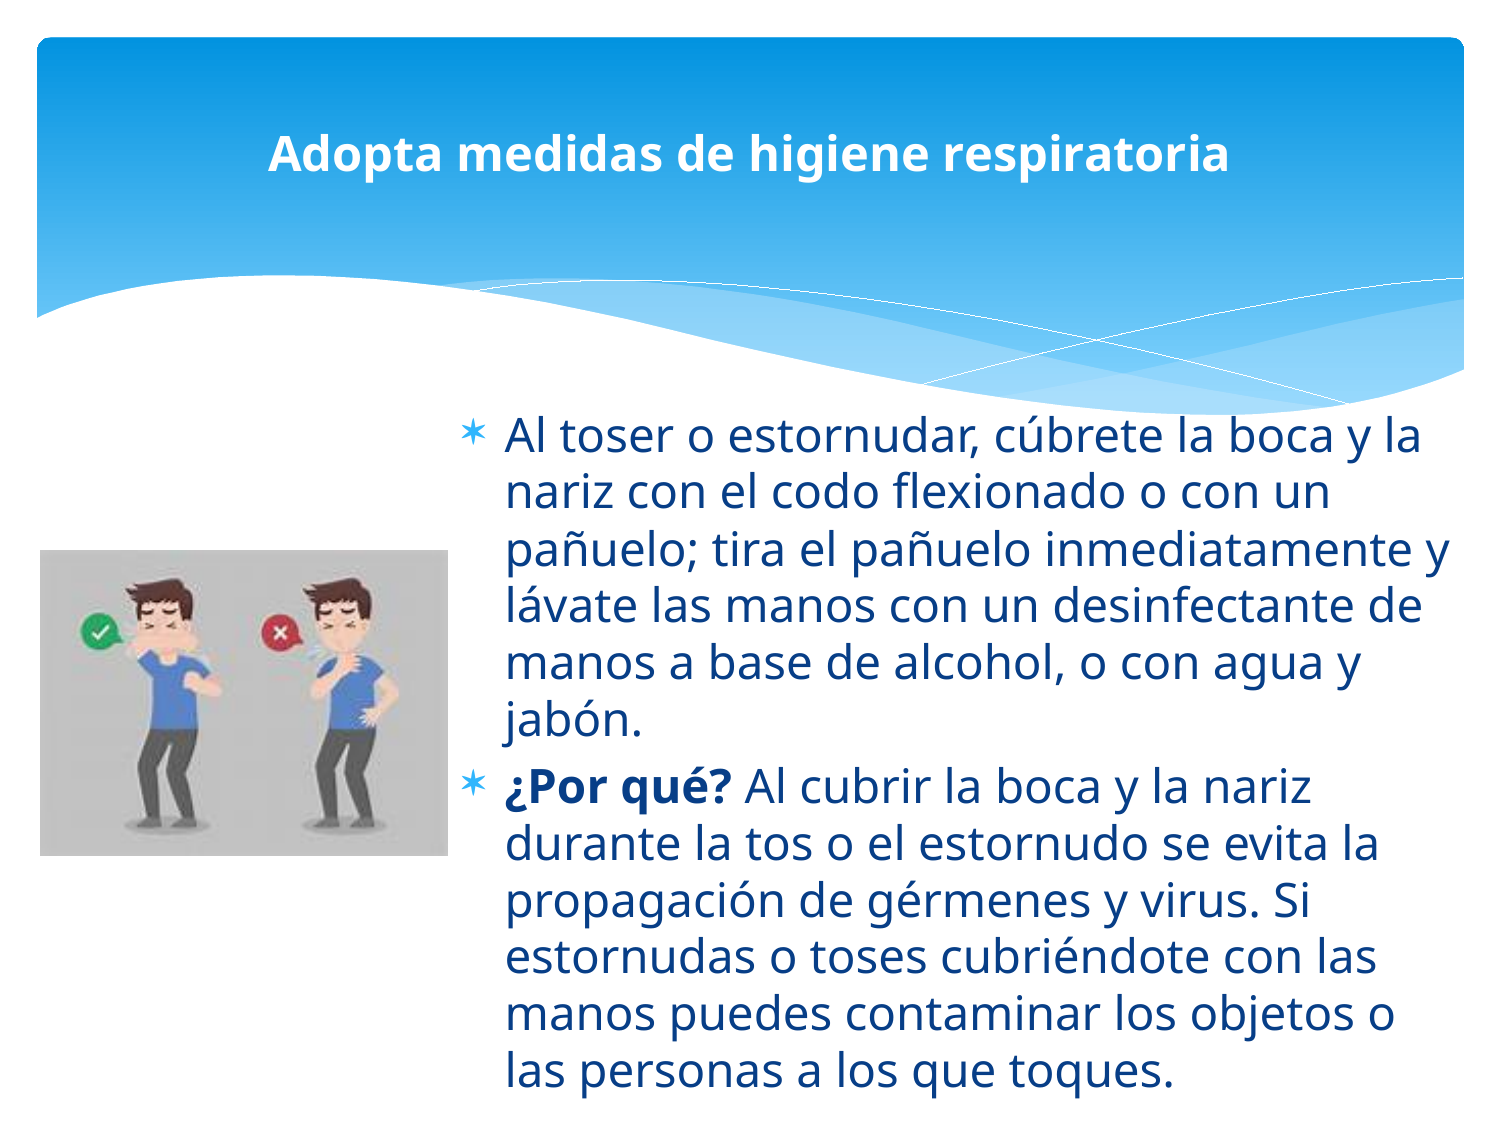

Adopta medidas de higiene respiratoria
# Al toser o estornudar, cúbrete la boca y la nariz con el codo flexionado o con un pañuelo; tira el pañuelo inmediatamente y lávate las manos con un desinfectante de manos a base de alcohol, o con agua y jabón.
¿Por qué? Al cubrir la boca y la nariz durante la tos o el estornudo se evita la propagación de gérmenes y virus. Si estornudas o toses cubriéndote con las manos puedes contaminar los objetos o las personas a los que toques.